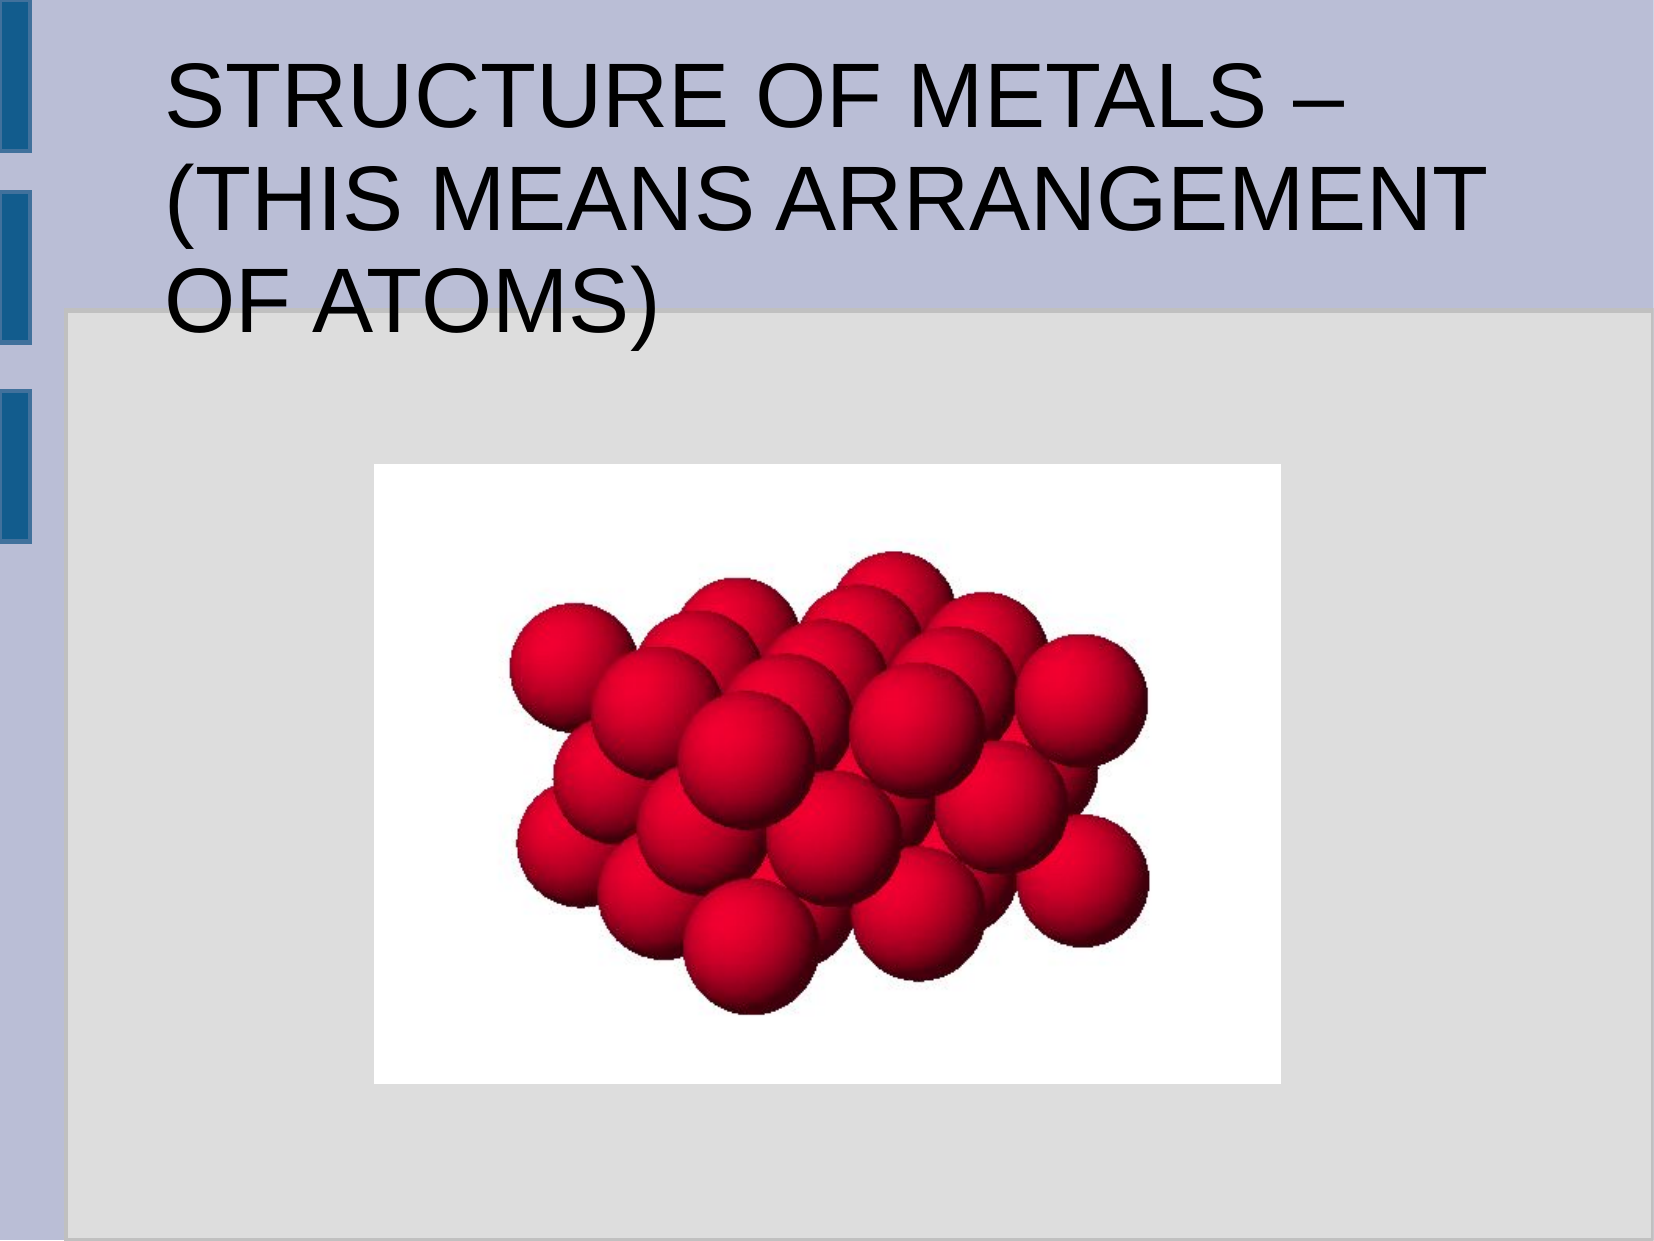

STRUCTURE OF METALS – (THIS MEANS ARRANGEMENT OF ATOMS)